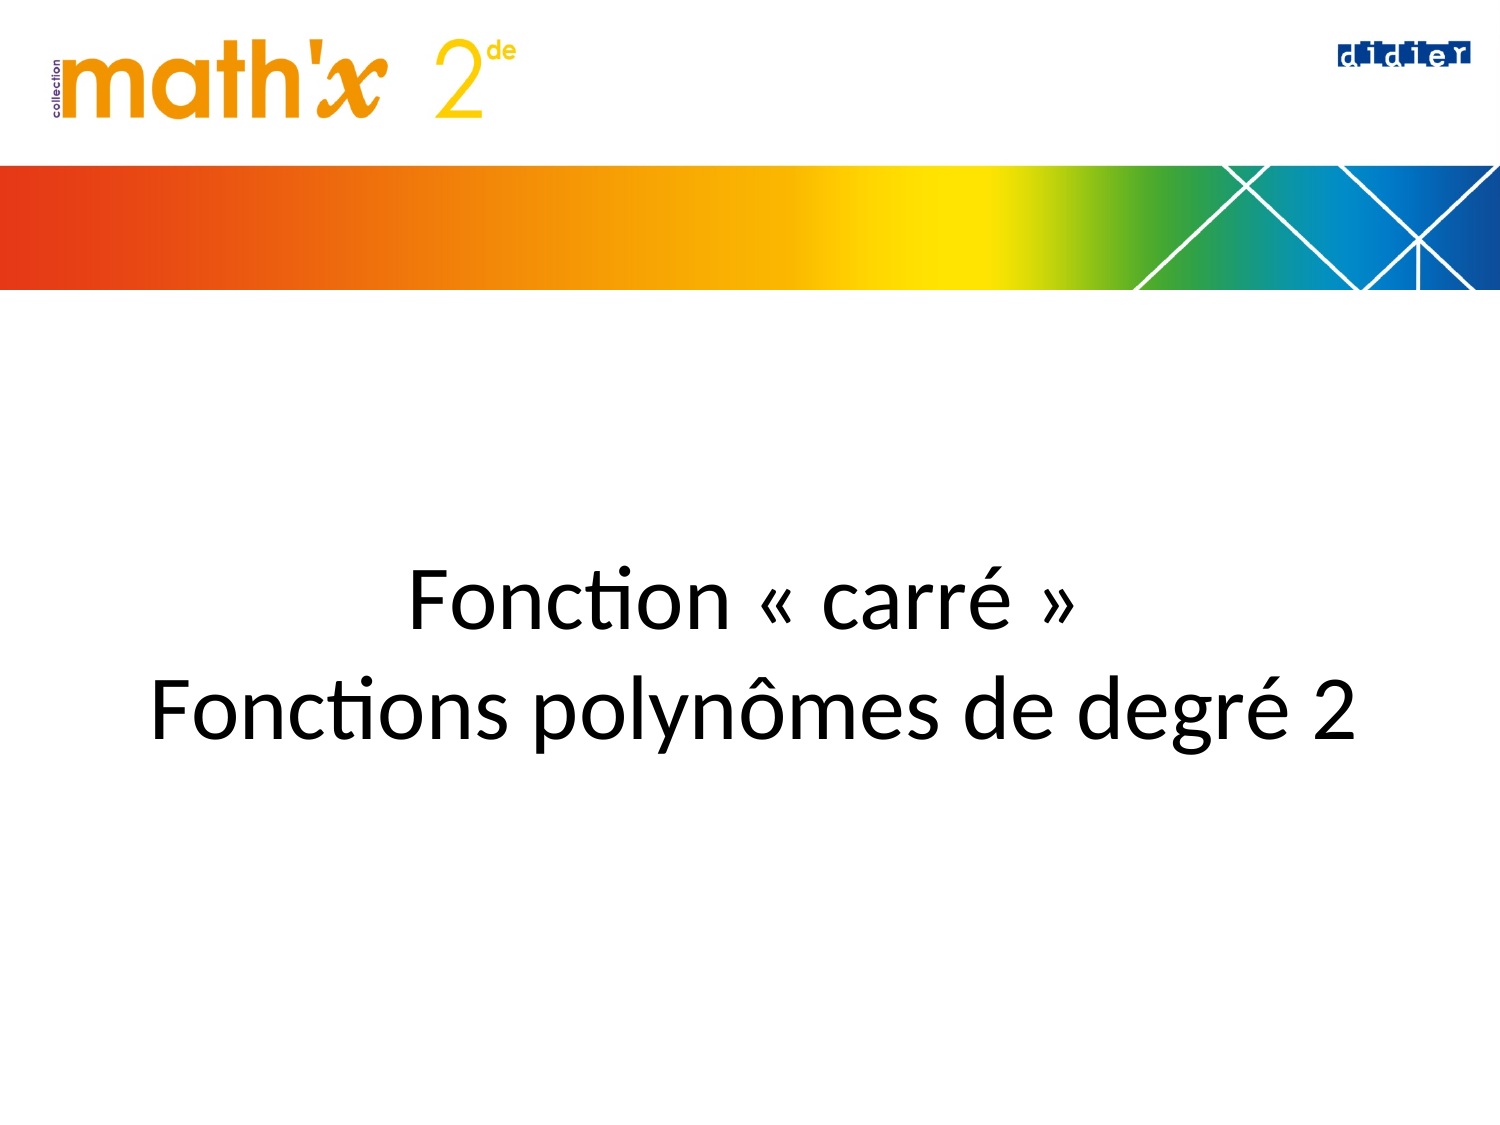

# Fonction « carré » Fonctions polynômes de degré 2